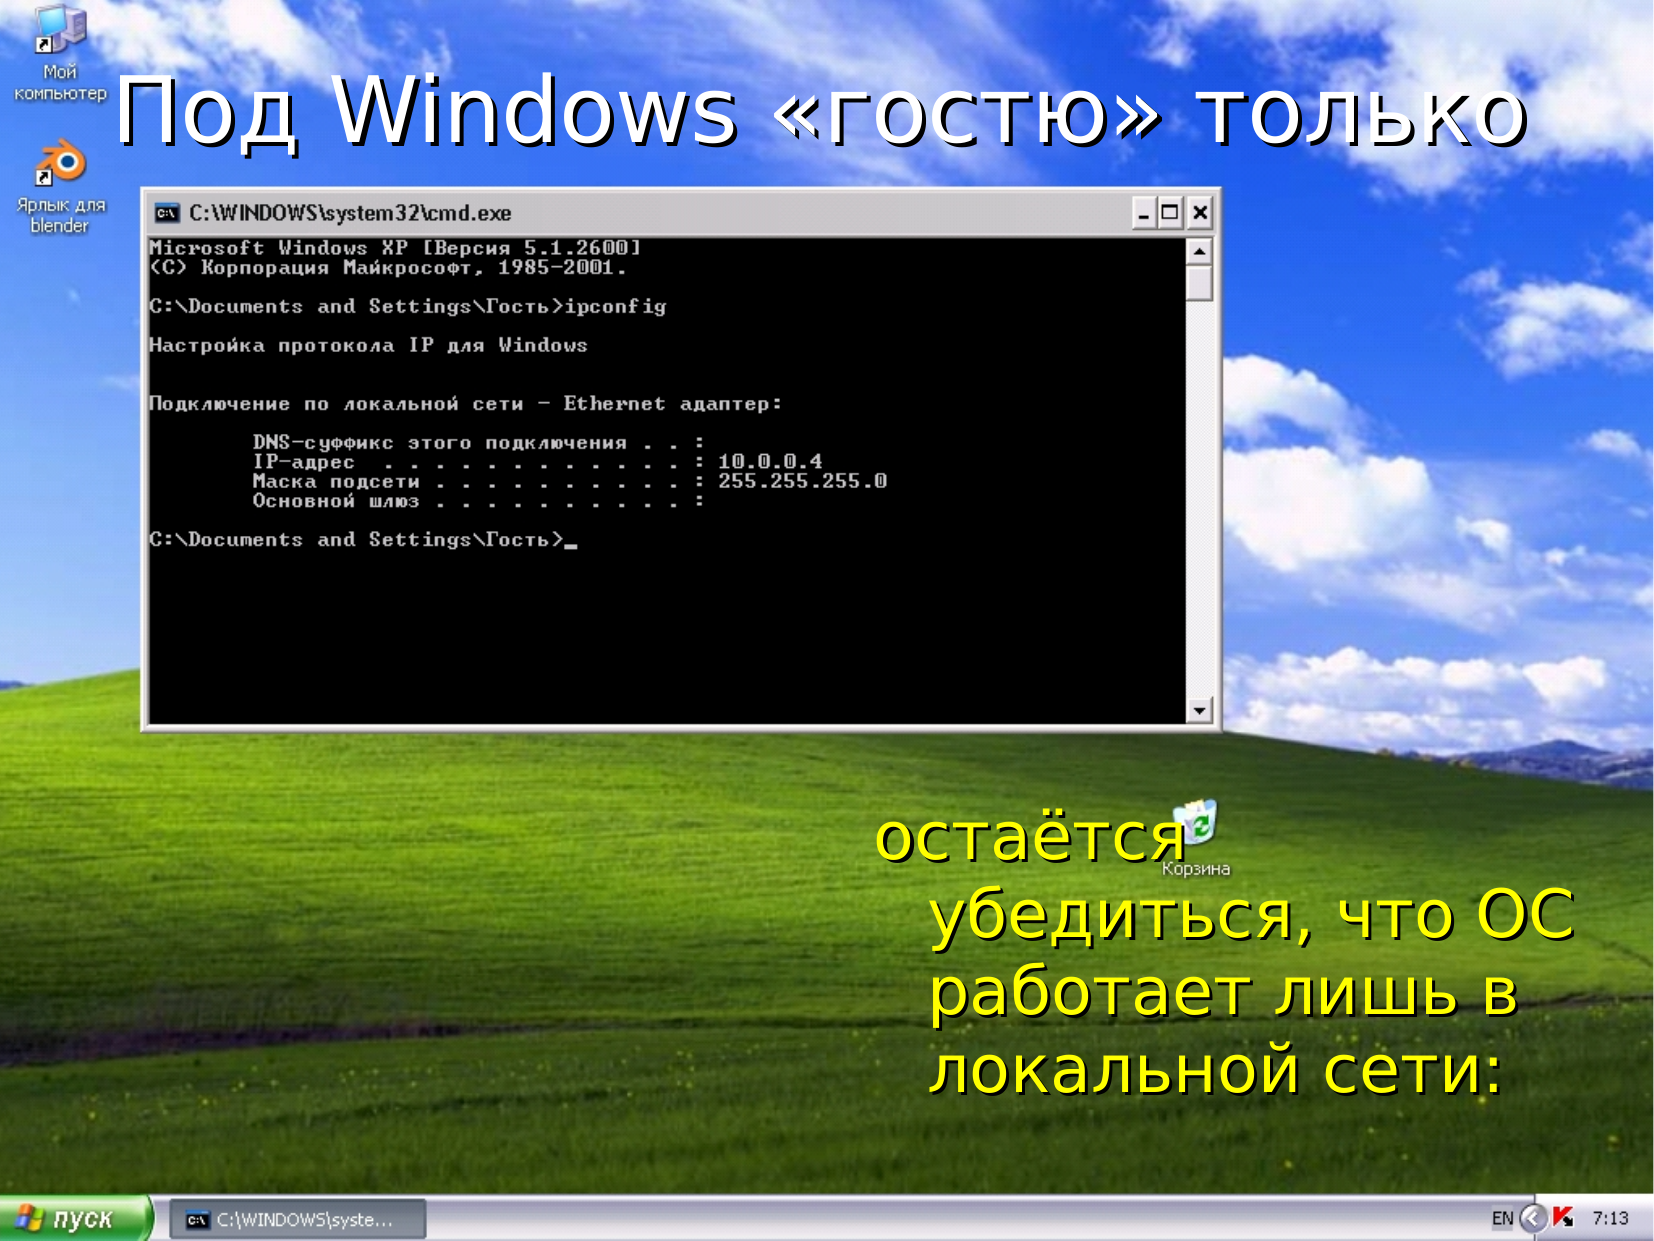

# Под Windows «гостю» только
остаётся убедиться, что ОС работает лишь в локальной сети: